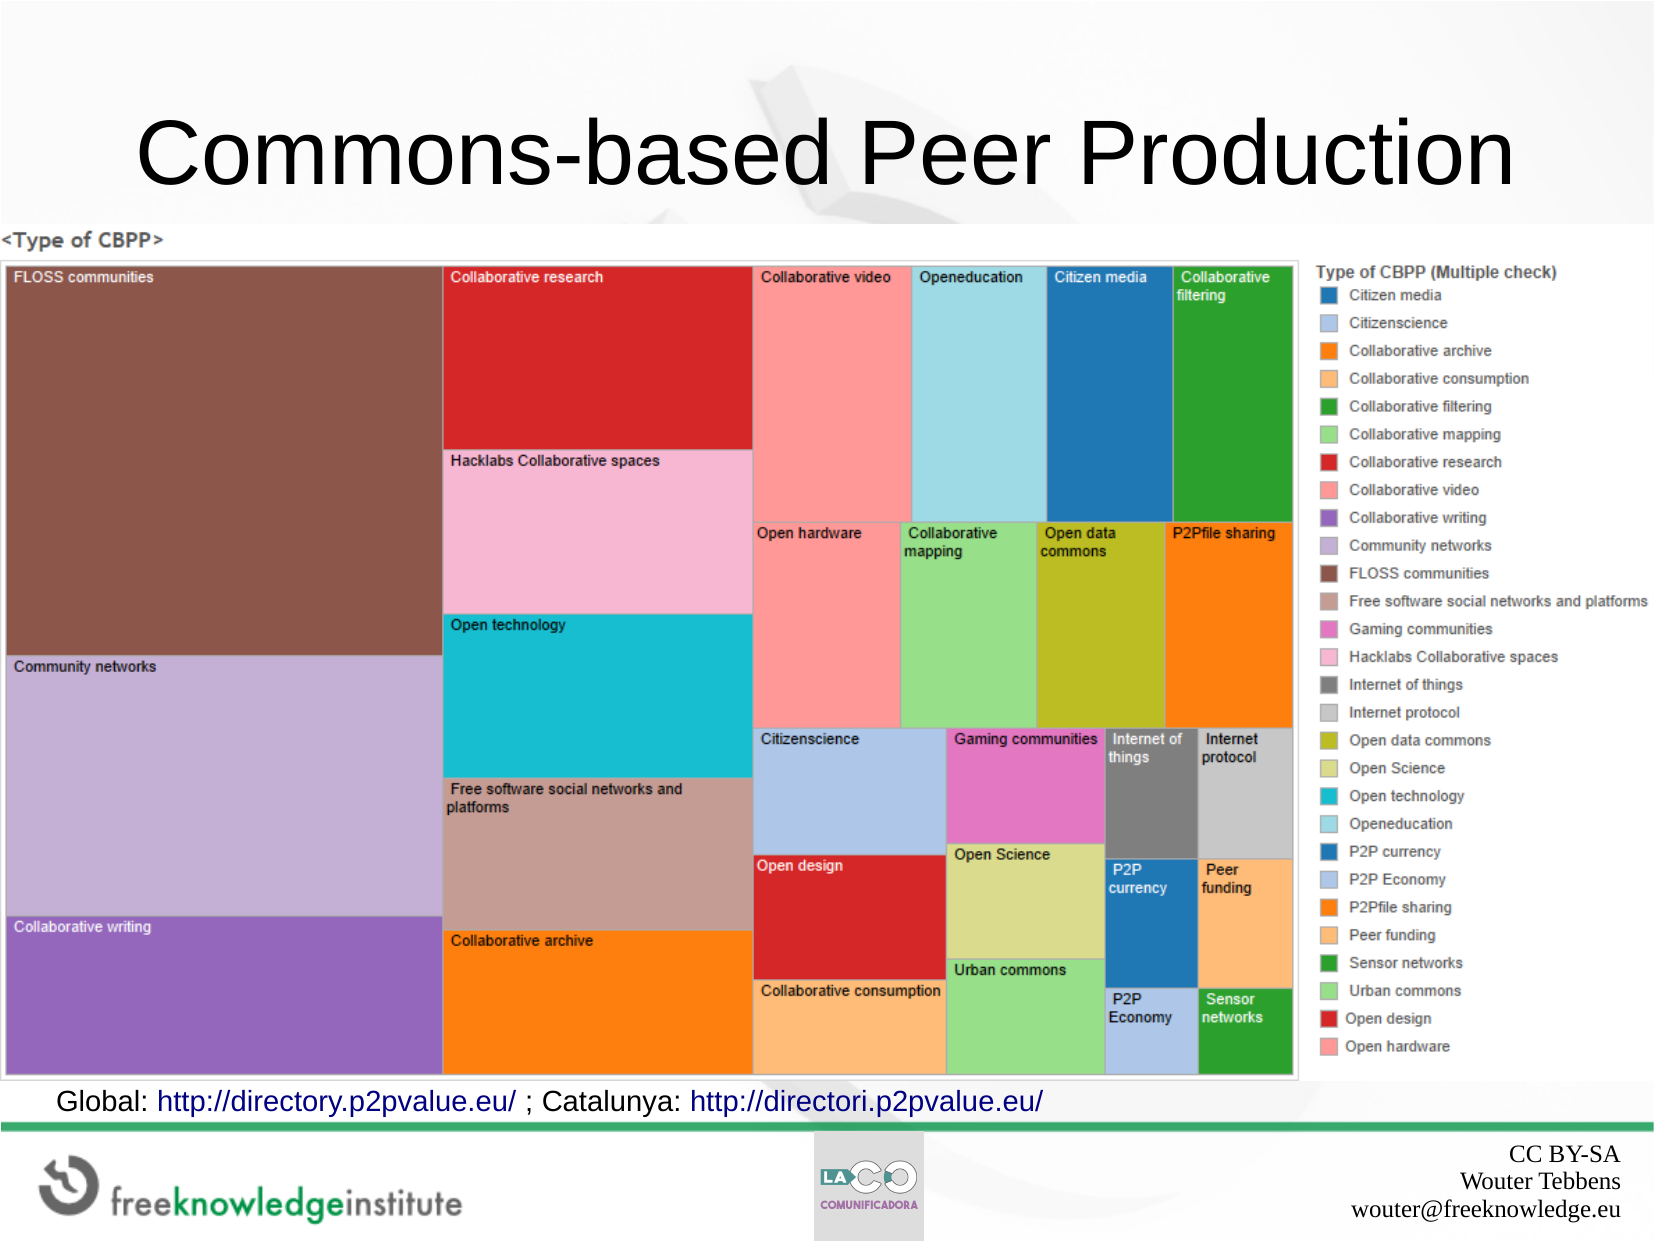

# Commons-based Peer Production
Global: http://directory.p2pvalue.eu/ ; Catalunya: http://directori.p2pvalue.eu/